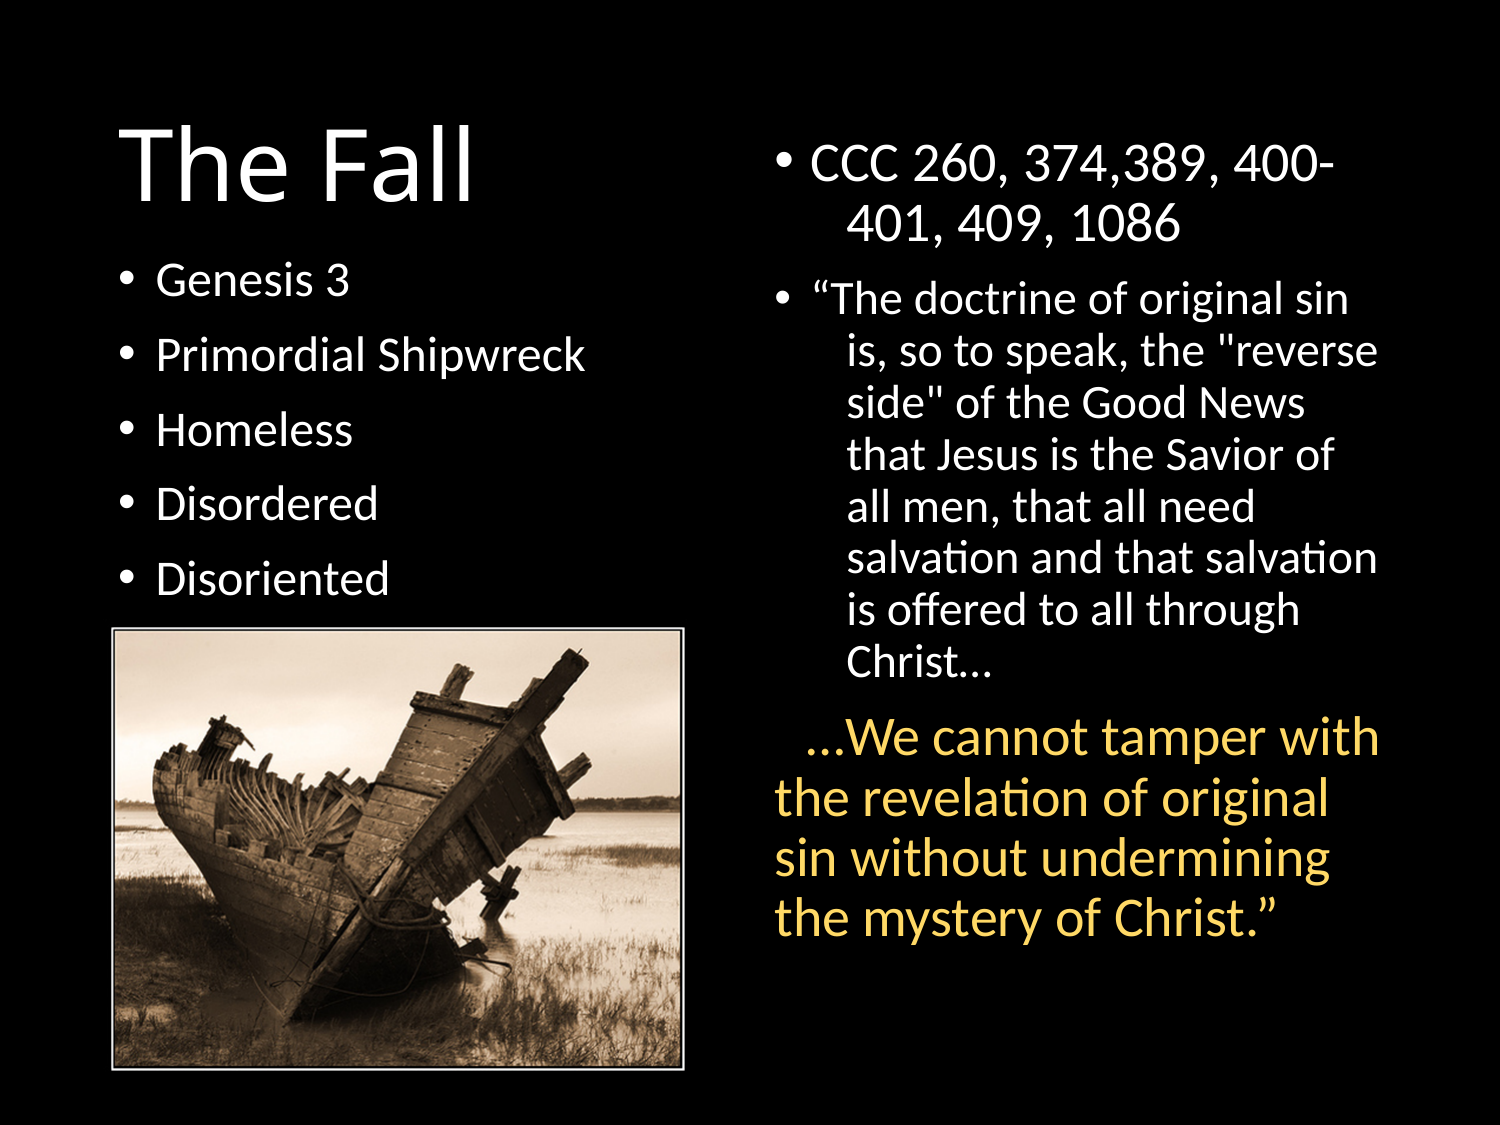

# The Fall
CCC 260, 374,389, 400-401, 409, 1086
“The doctrine of original sin is, so to speak, the "reverse side" of the Good News that Jesus is the Savior of all men, that all need salvation and that salvation is offered to all through Christ…
 …We cannot tamper with the revelation of original sin without undermining the mystery of Christ.”
Genesis 3
Primordial Shipwreck
Homeless
Disordered
Disoriented